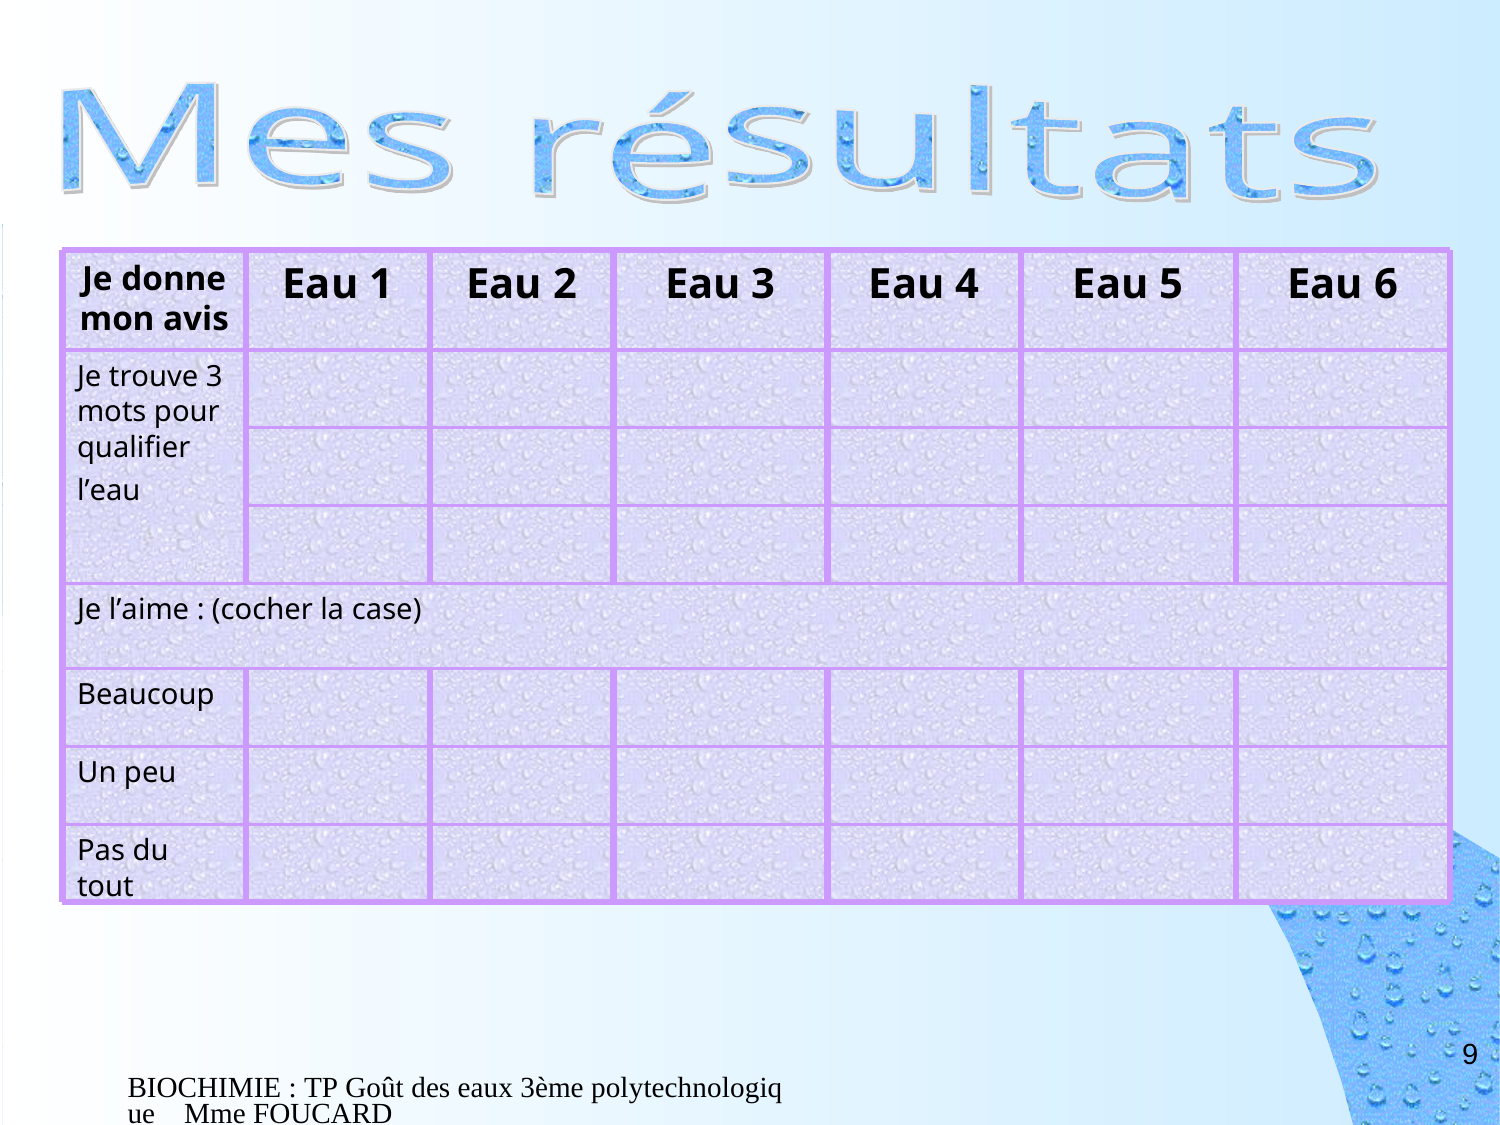

Mes résultats
Je donne mon avis
Eau 1
Eau 2
Eau 3
Eau 4
Eau 5
Eau 6
Je trouve 3 mots pour qualifier
l’eau
Je l’aime : (cocher la case)
Beaucoup
Un peu
Pas du tout
9
BIOCHIMIE : TP Goût des eaux 3ème polytechnologique Mme FOUCARD